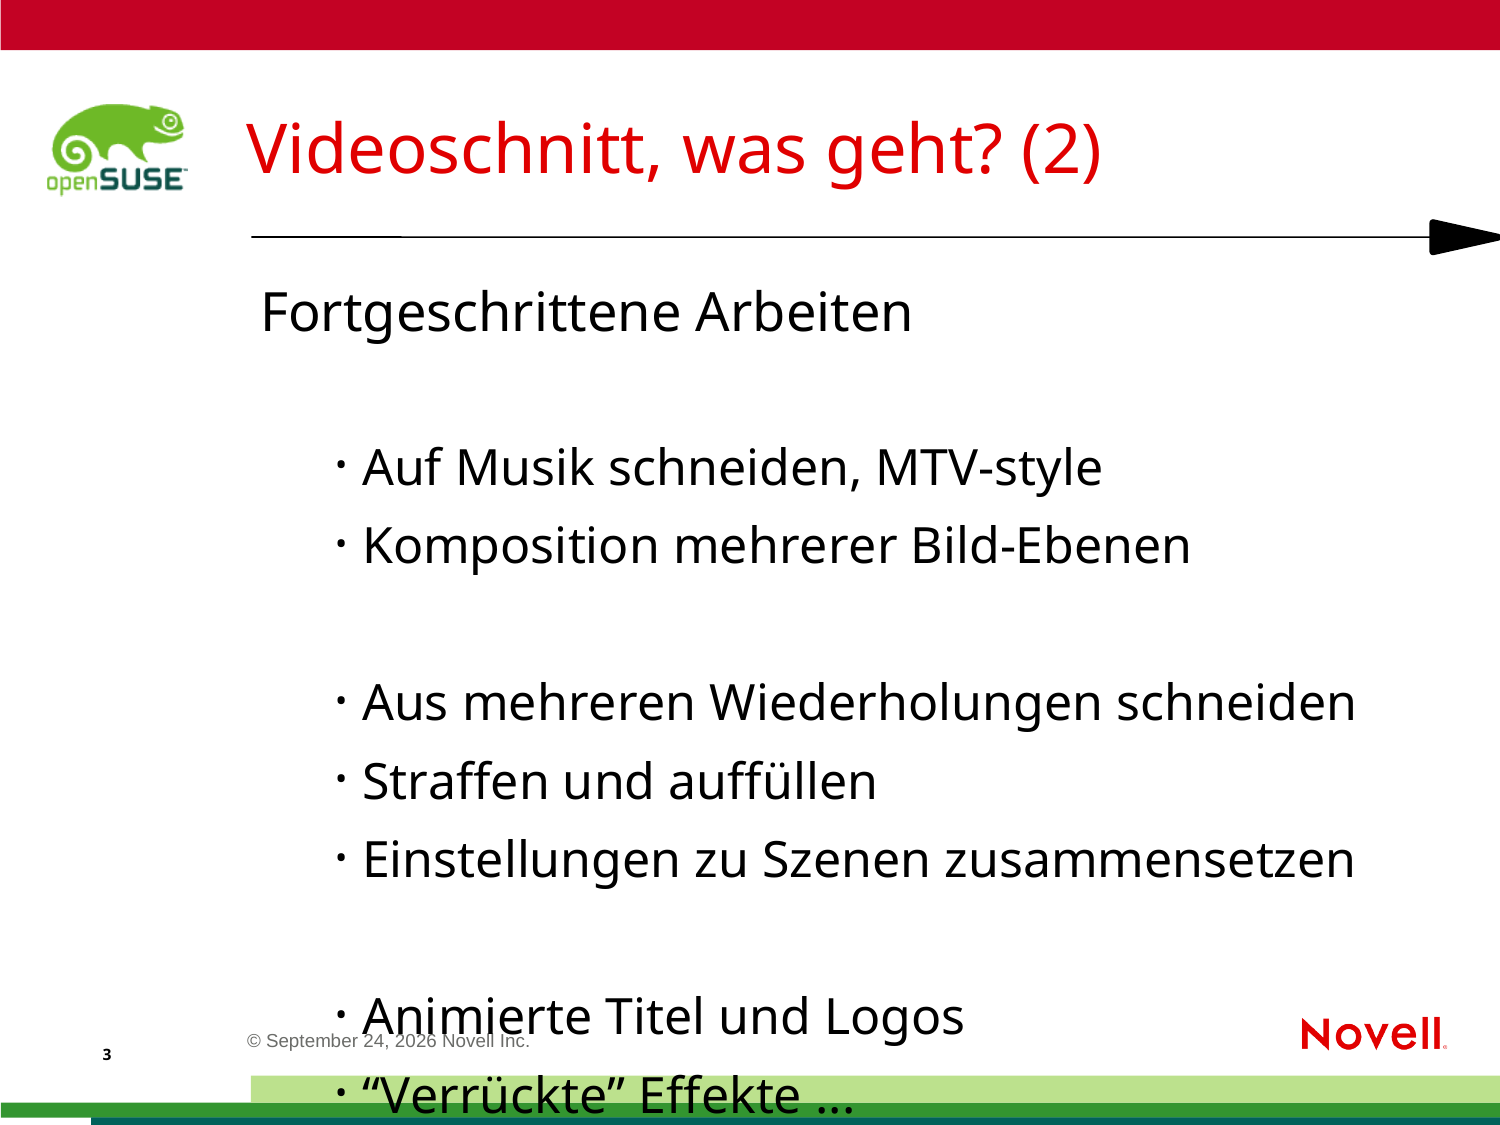

# Videoschnitt, was geht? (2)
Fortgeschrittene Arbeiten
Auf Musik schneiden, MTV-style
Komposition mehrerer Bild-Ebenen
Aus mehreren Wiederholungen schneiden
Straffen und auffüllen
Einstellungen zu Szenen zusammensetzen
Animierte Titel und Logos
“Verrückte” Effekte ...